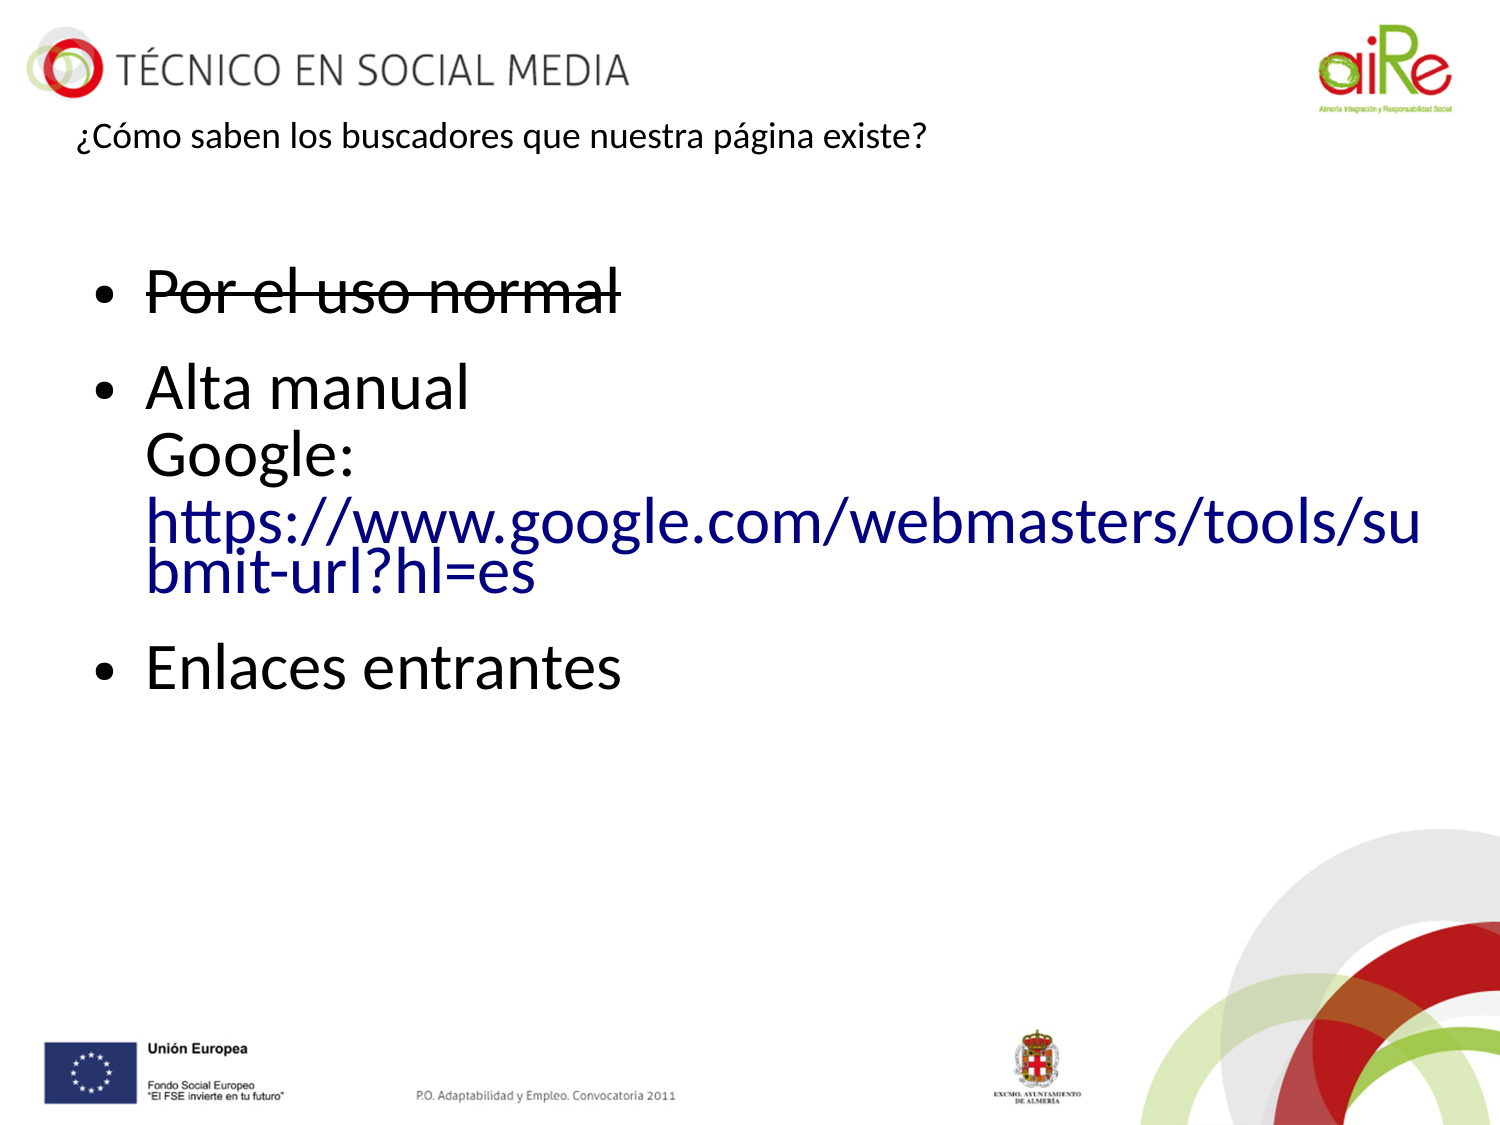

# ¿Cómo saben los buscadores que nuestra página existe?
Por el uso normal
Alta manual
Google: https://www.google.com/webmasters/tools/submit-url?hl=es
Enlaces entrantes